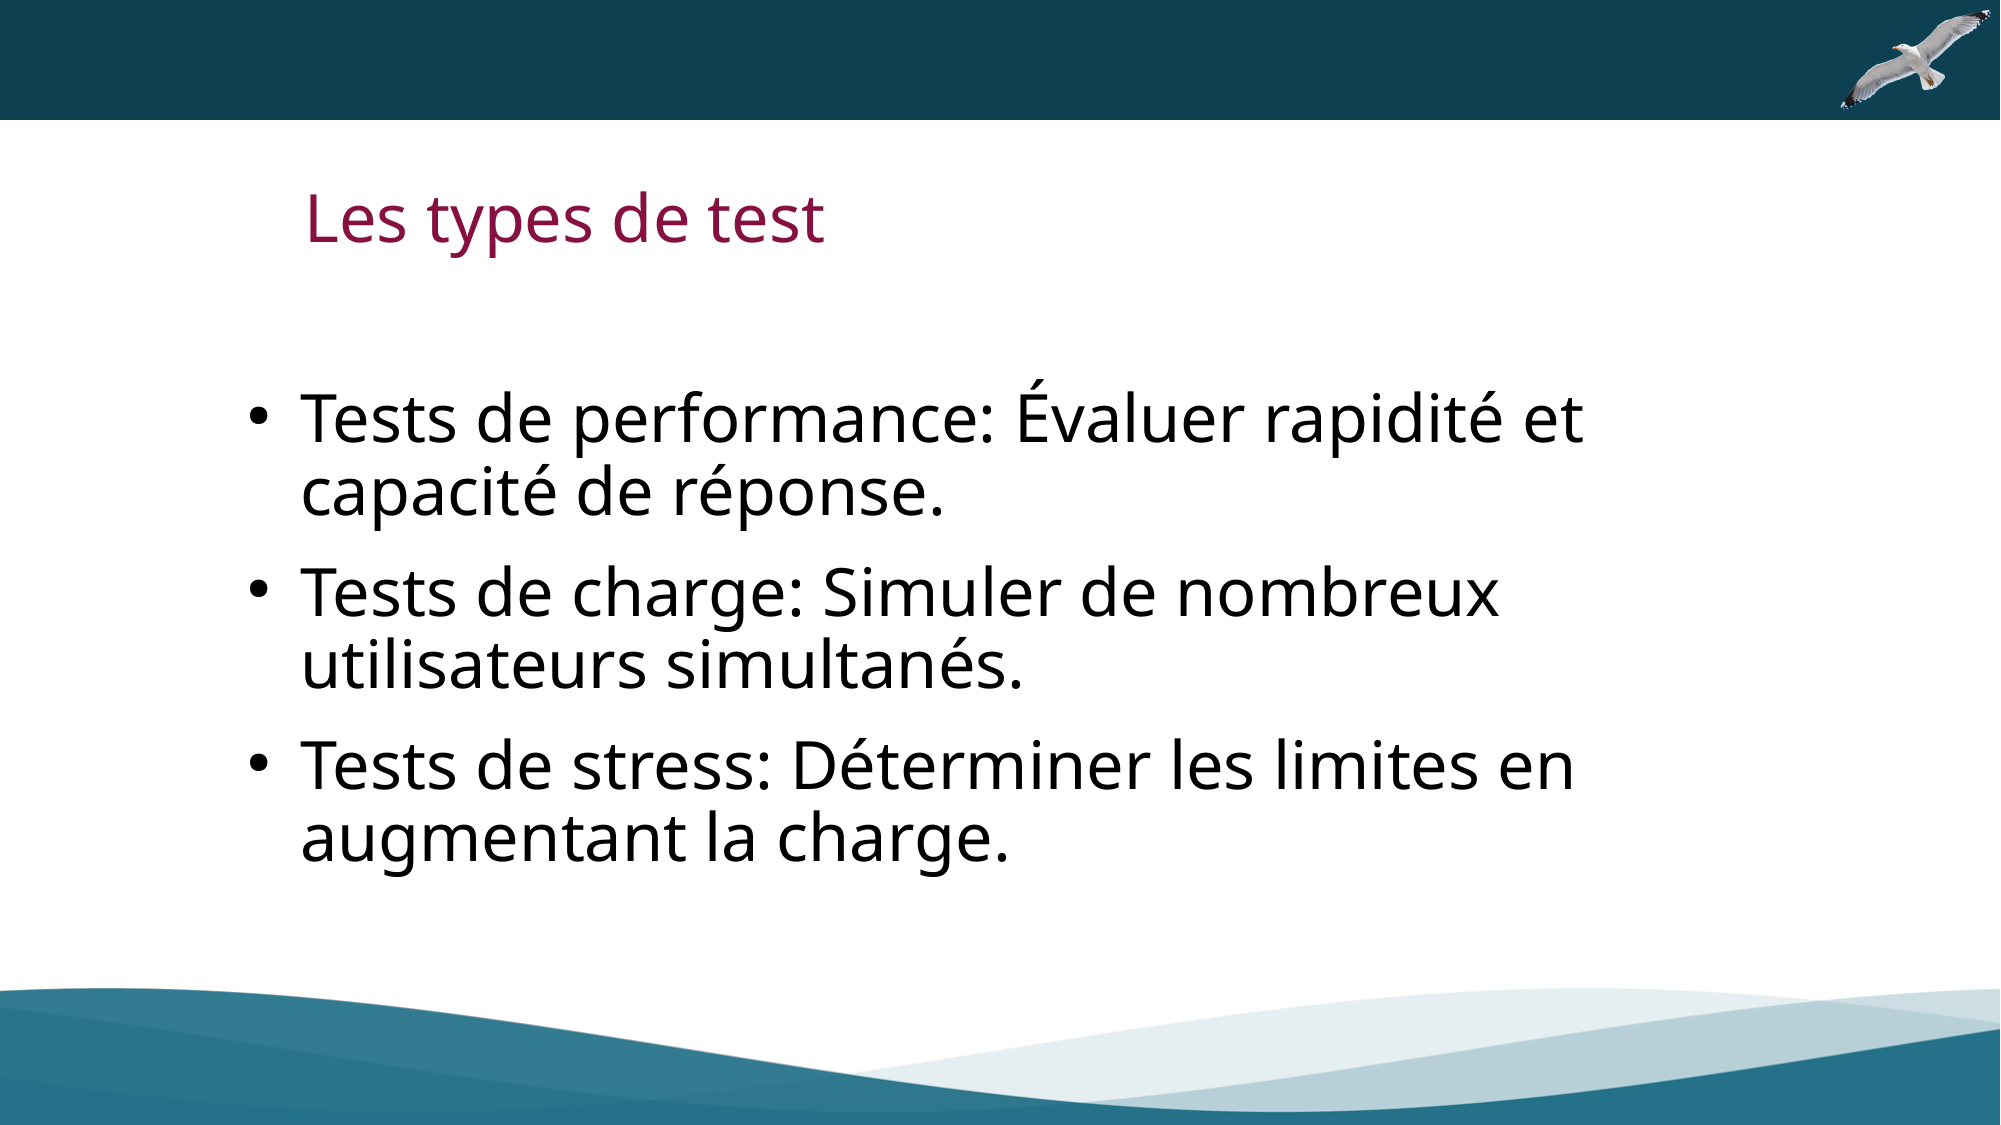

Les types de test
# Tests de performance: Évaluer rapidité et capacité de réponse.
Tests de charge: Simuler de nombreux utilisateurs simultanés.
Tests de stress: Déterminer les limites en augmentant la charge.